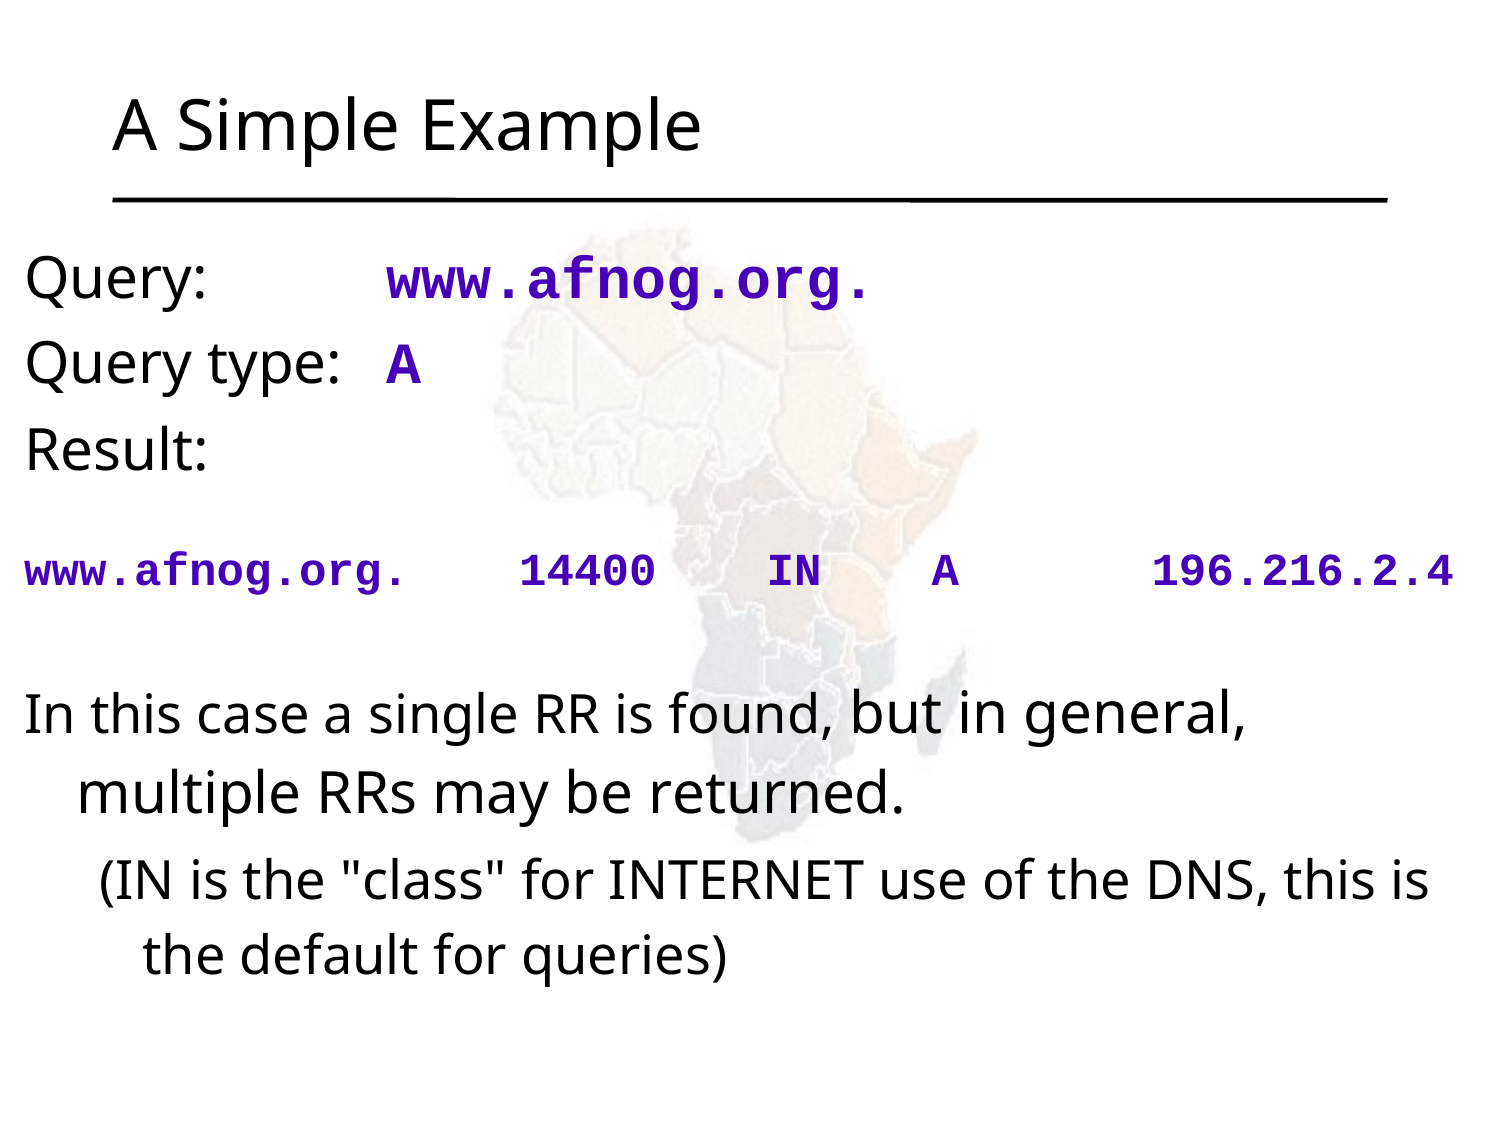

# A Simple Example
Query: 			www.afnog.org.
Query type: 	A
Result:
www.afnog.org. 14400 IN A 196.216.2.4
In this case a single RR is found, but in general, multiple RRs may be returned.
(IN is the "class" for INTERNET use of the DNS, this is the default for queries)